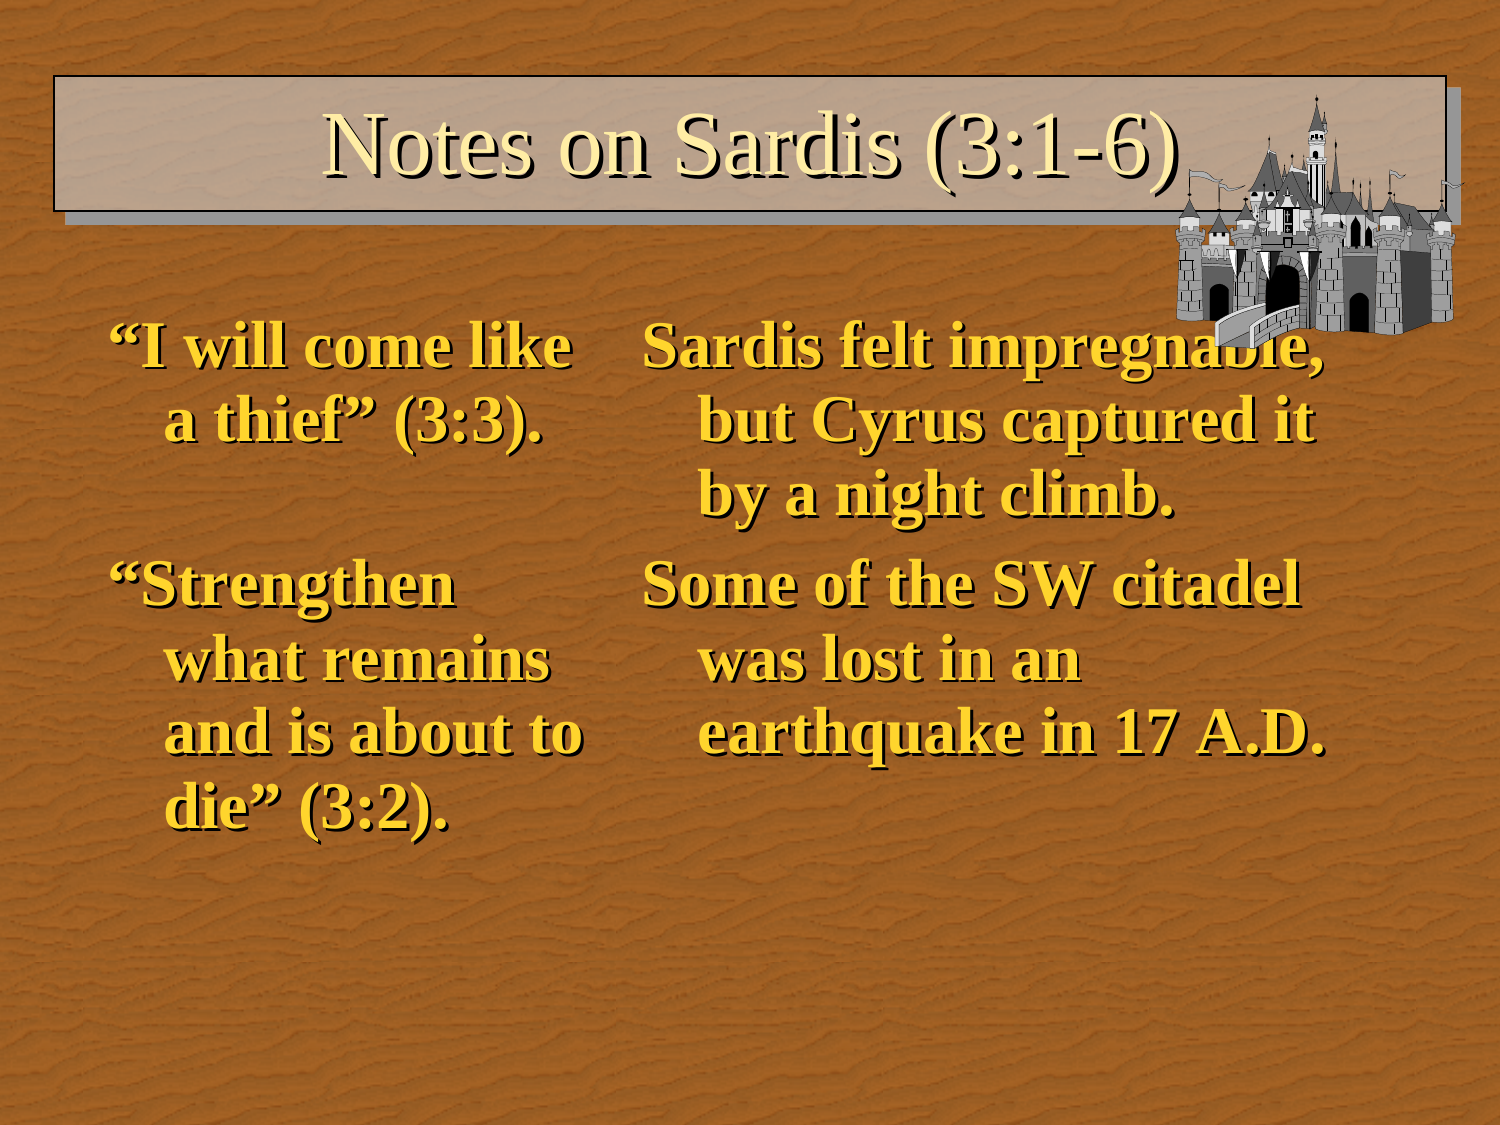

# Notes on Sardis (3:1-6)
“I will come like a thief” (3:3).
“Strengthen what remains and is about to die” (3:2).
Sardis felt impregnable, but Cyrus captured it by a night climb.
Some of the SW citadel was lost in an earthquake in 17 A.D.